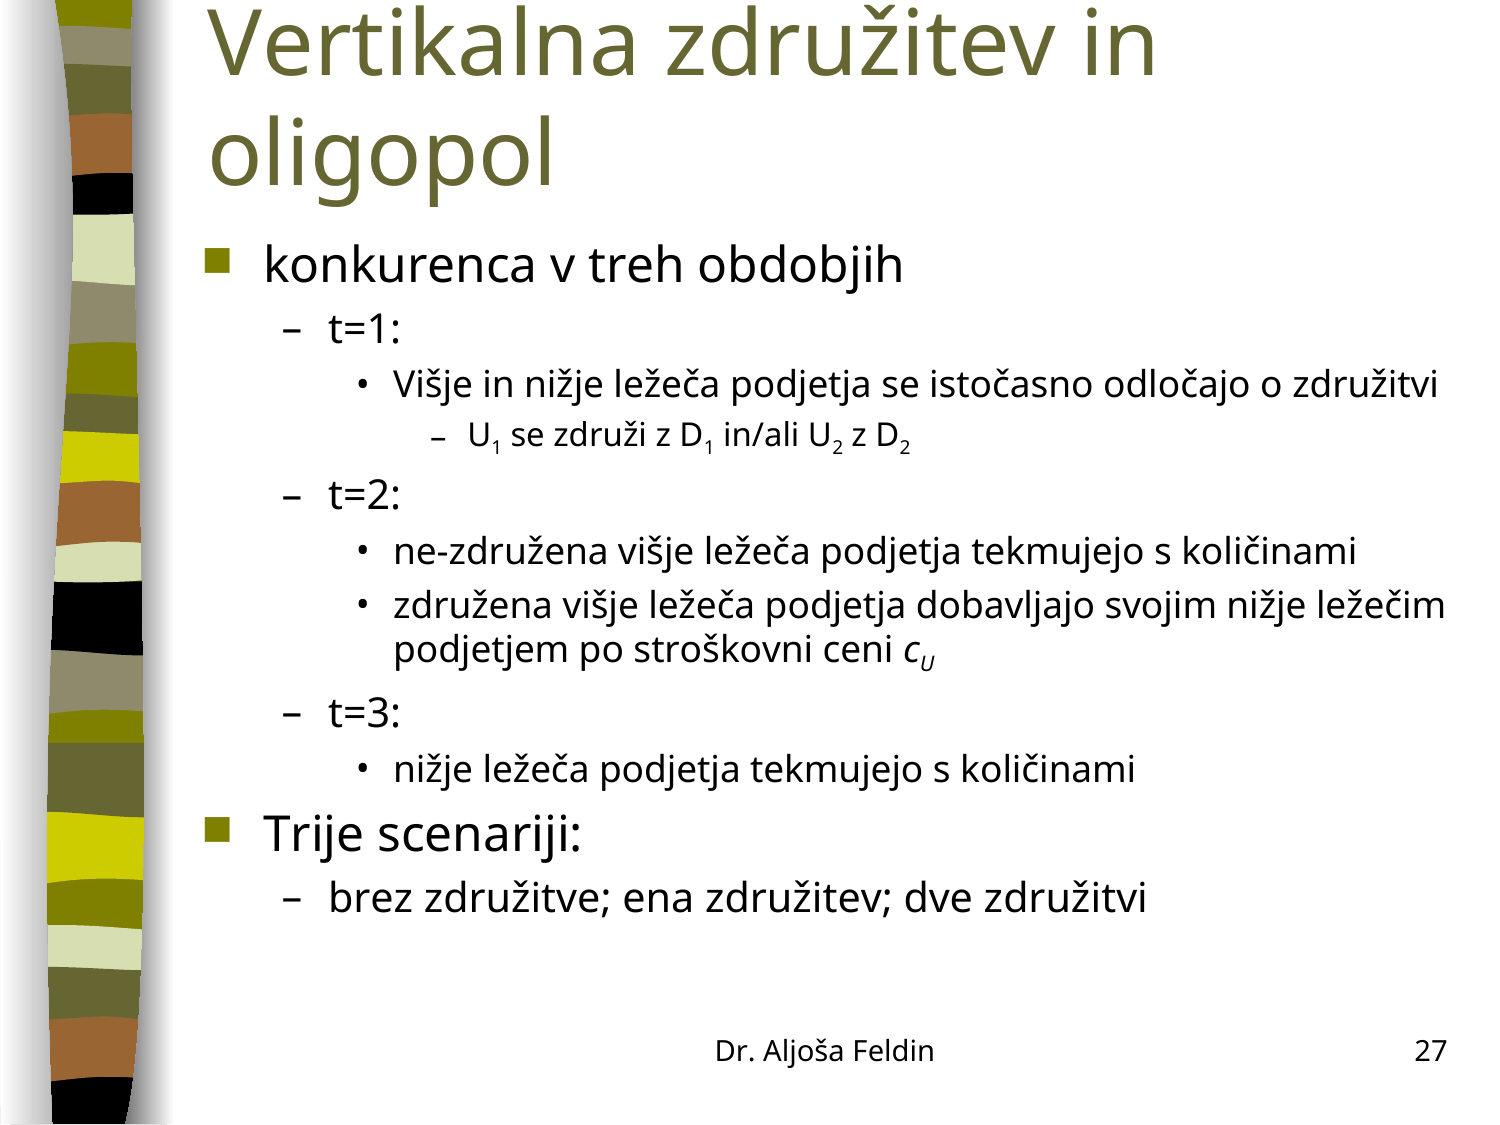

Vertikalna združitev in oligopol
# konkurenca v treh obdobjih
t=1:
Višje in nižje ležeča podjetja se istočasno odločajo o združitvi
U1 se združi z D1 in/ali U2 z D2
t=2:
ne-združena višje ležeča podjetja tekmujejo s količinami
združena višje ležeča podjetja dobavljajo svojim nižje ležečim podjetjem po stroškovni ceni cU
t=3:
nižje ležeča podjetja tekmujejo s količinami
Trije scenariji:
brez združitve; ena združitev; dve združitvi
Dr. Aljoša Feldin